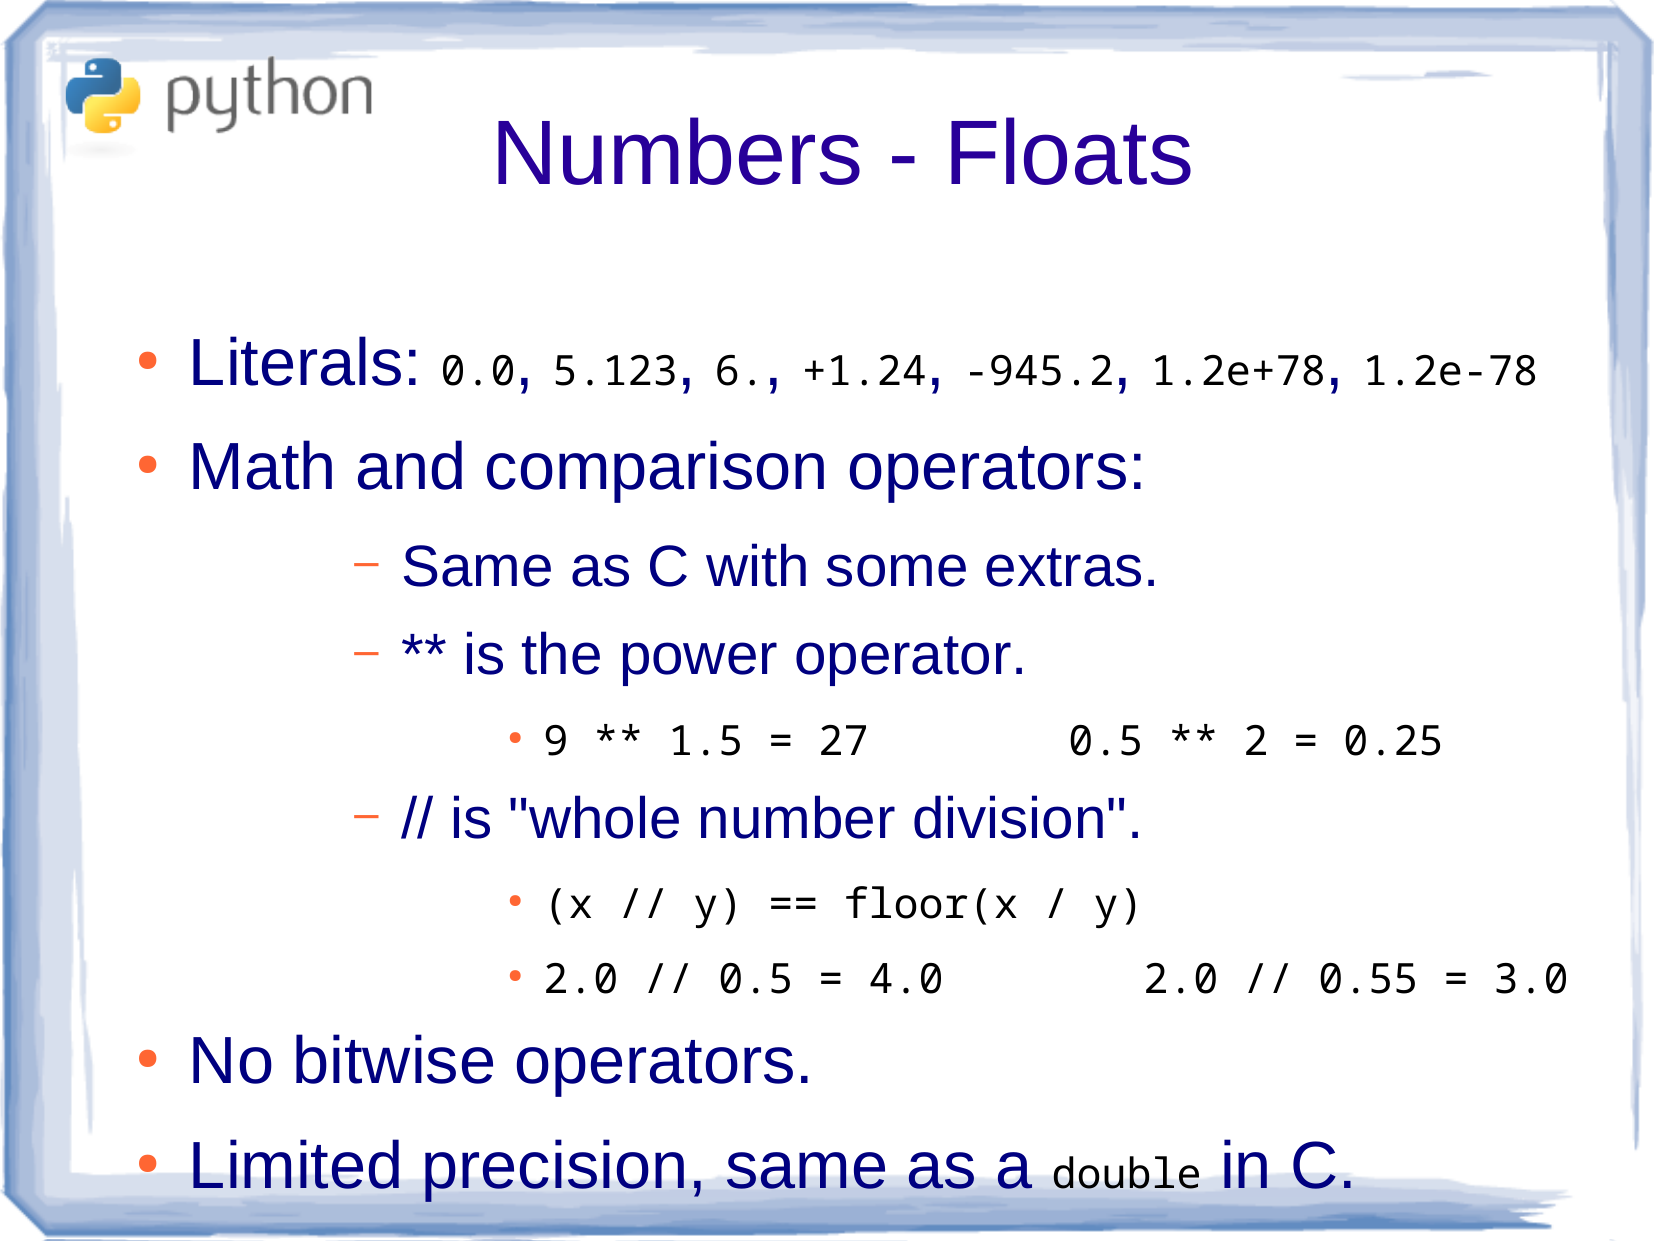

# Numbers - Floats
Literals: 0.0, 5.123, 6., +1.24, -945.2, 1.2e+78, 1.2e-78
Math and comparison operators:
Same as C with some extras.
** is the power operator.
9 ** 1.5 = 27			0.5 ** 2 = 0.25
// is "whole number division".
(x // y) == floor(x / y)
2.0 // 0.5 = 4.0			2.0 // 0.55 = 3.0
No bitwise operators.
Limited precision, same as a double in C.